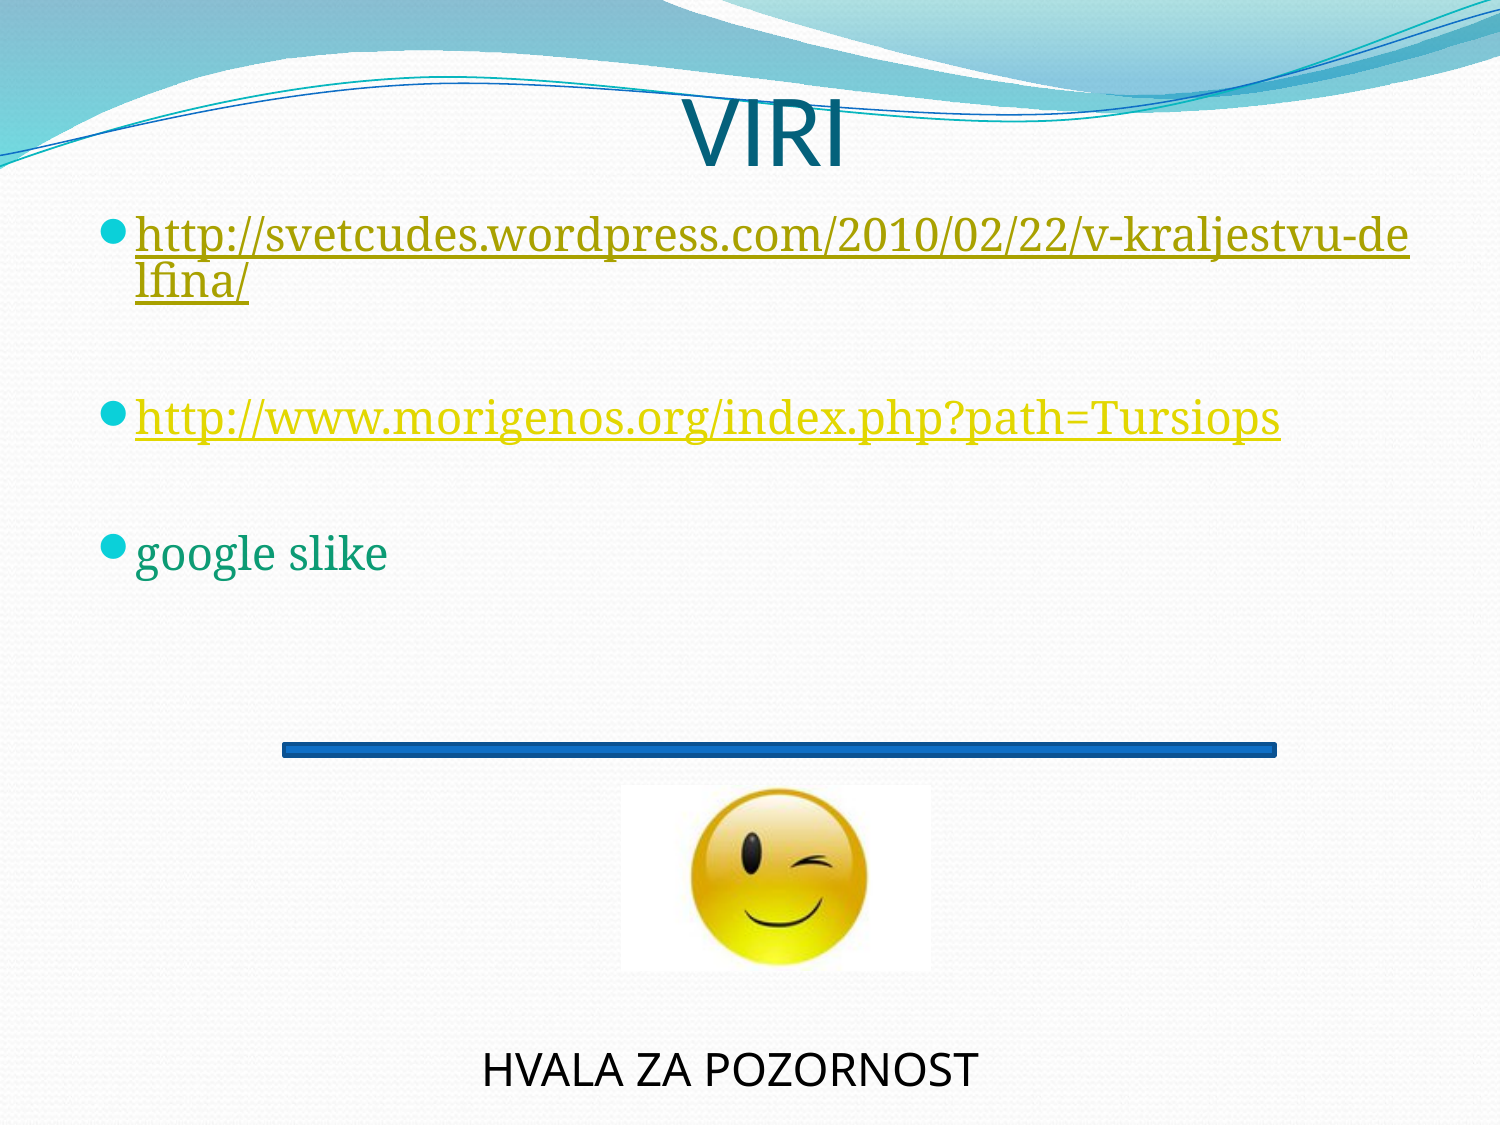

# VIRI
http://svetcudes.wordpress.com/2010/02/22/v-kraljestvu-delfina/
http://www.morigenos.org/index.php?path=Tursiops
google slike
 HVALA ZA POZORNOST